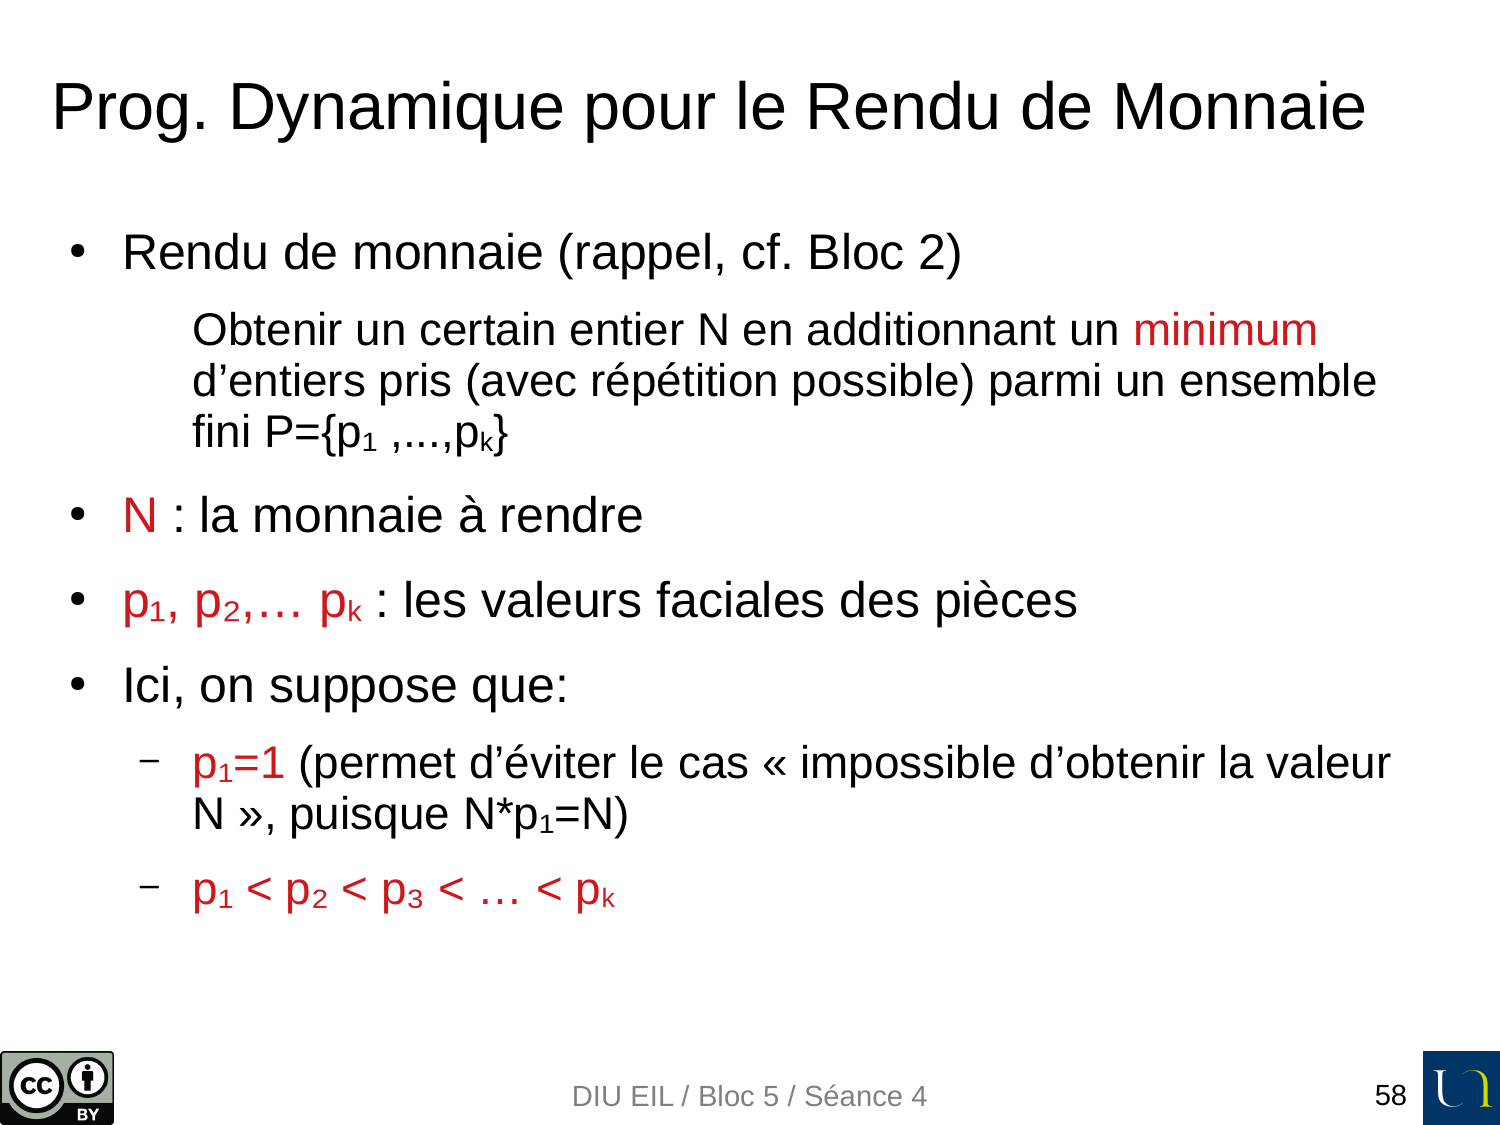

# Prog. Dynamique pour le Rendu de Monnaie
Rendu de monnaie (rappel, cf. Bloc 2)
Obtenir un certain entier N en additionnant un minimum d’entiers pris (avec répétition possible) parmi un ensemble fini P={p₁ ,...,pk}
N : la monnaie à rendre
p₁, p₂,… pk : les valeurs faciales des pièces
Ici, on suppose que:
p₁=1 (permet d’éviter le cas « impossible d’obtenir la valeur N », puisque N*p₁=N)
p₁ < p₂ < p₃ < … < pk
58